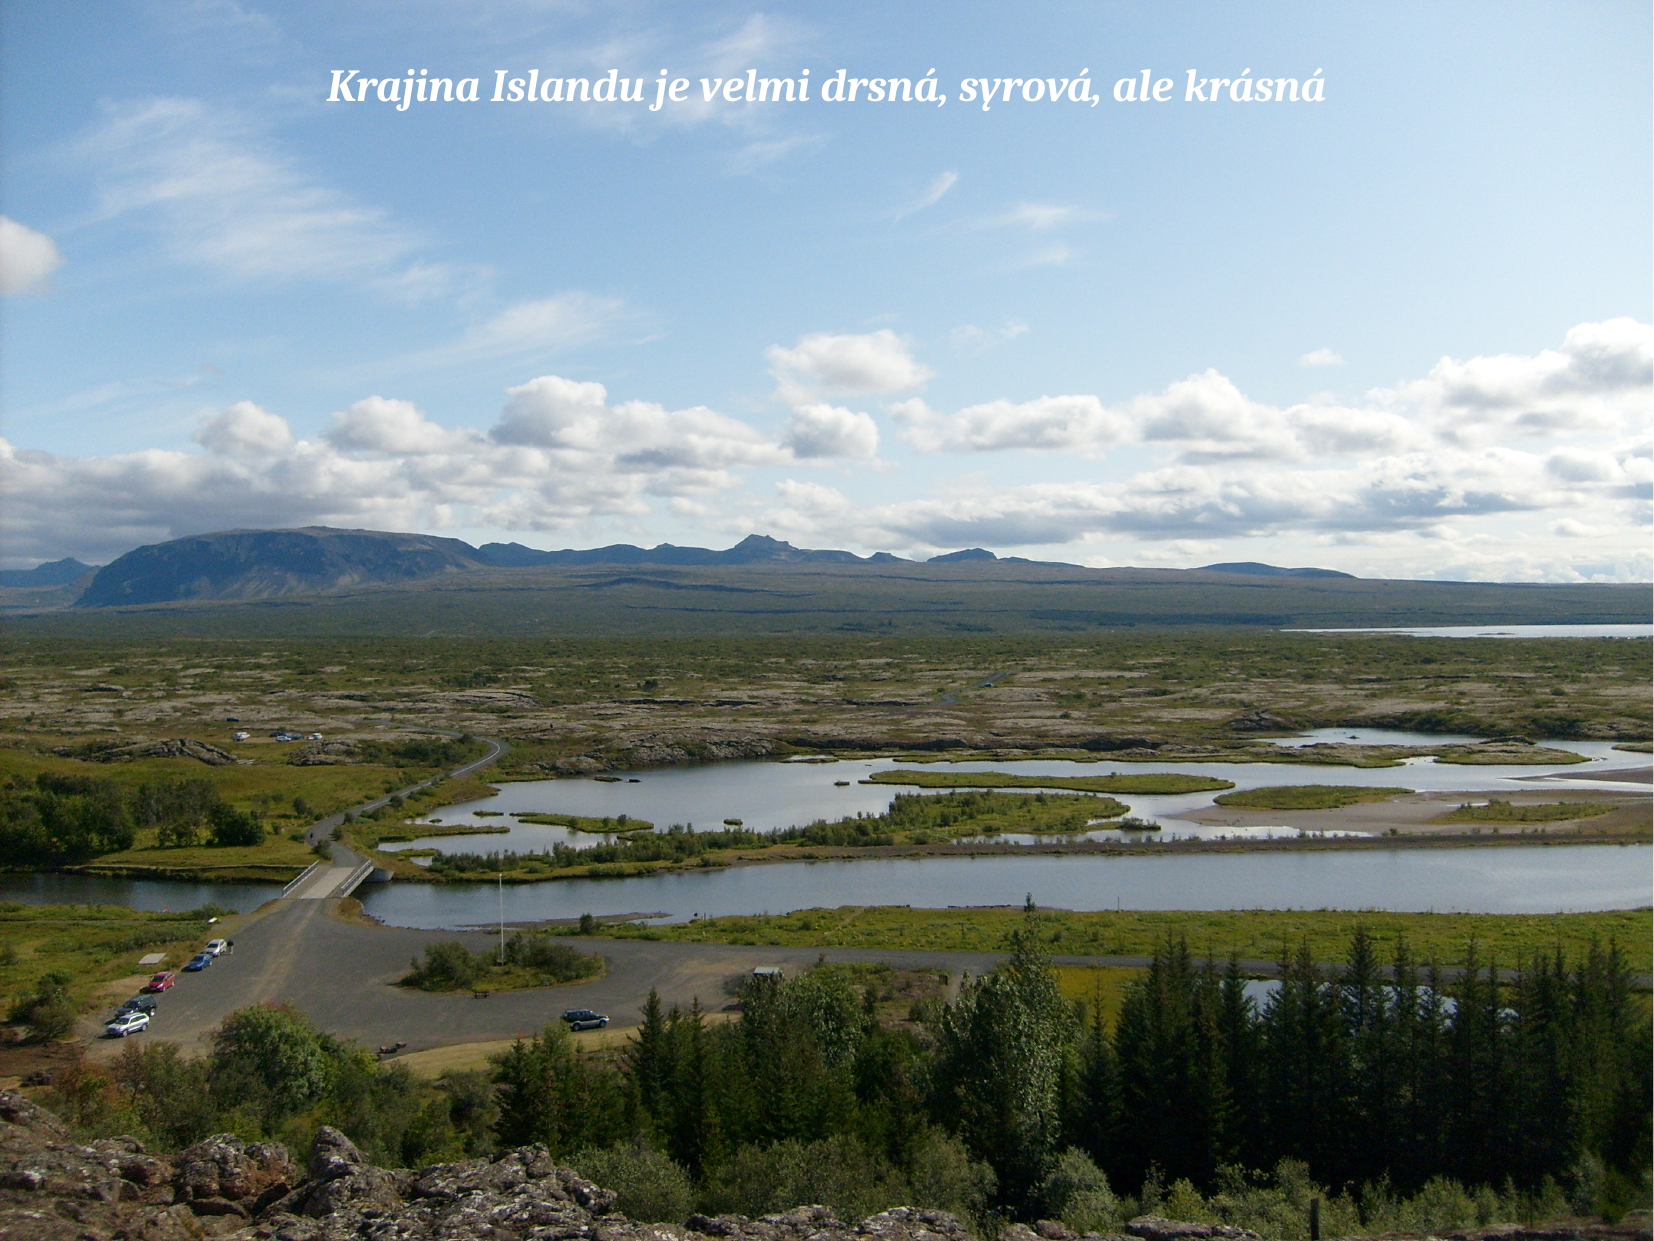

Krajina Islandu je velmi drsná, syrová, ale krásná